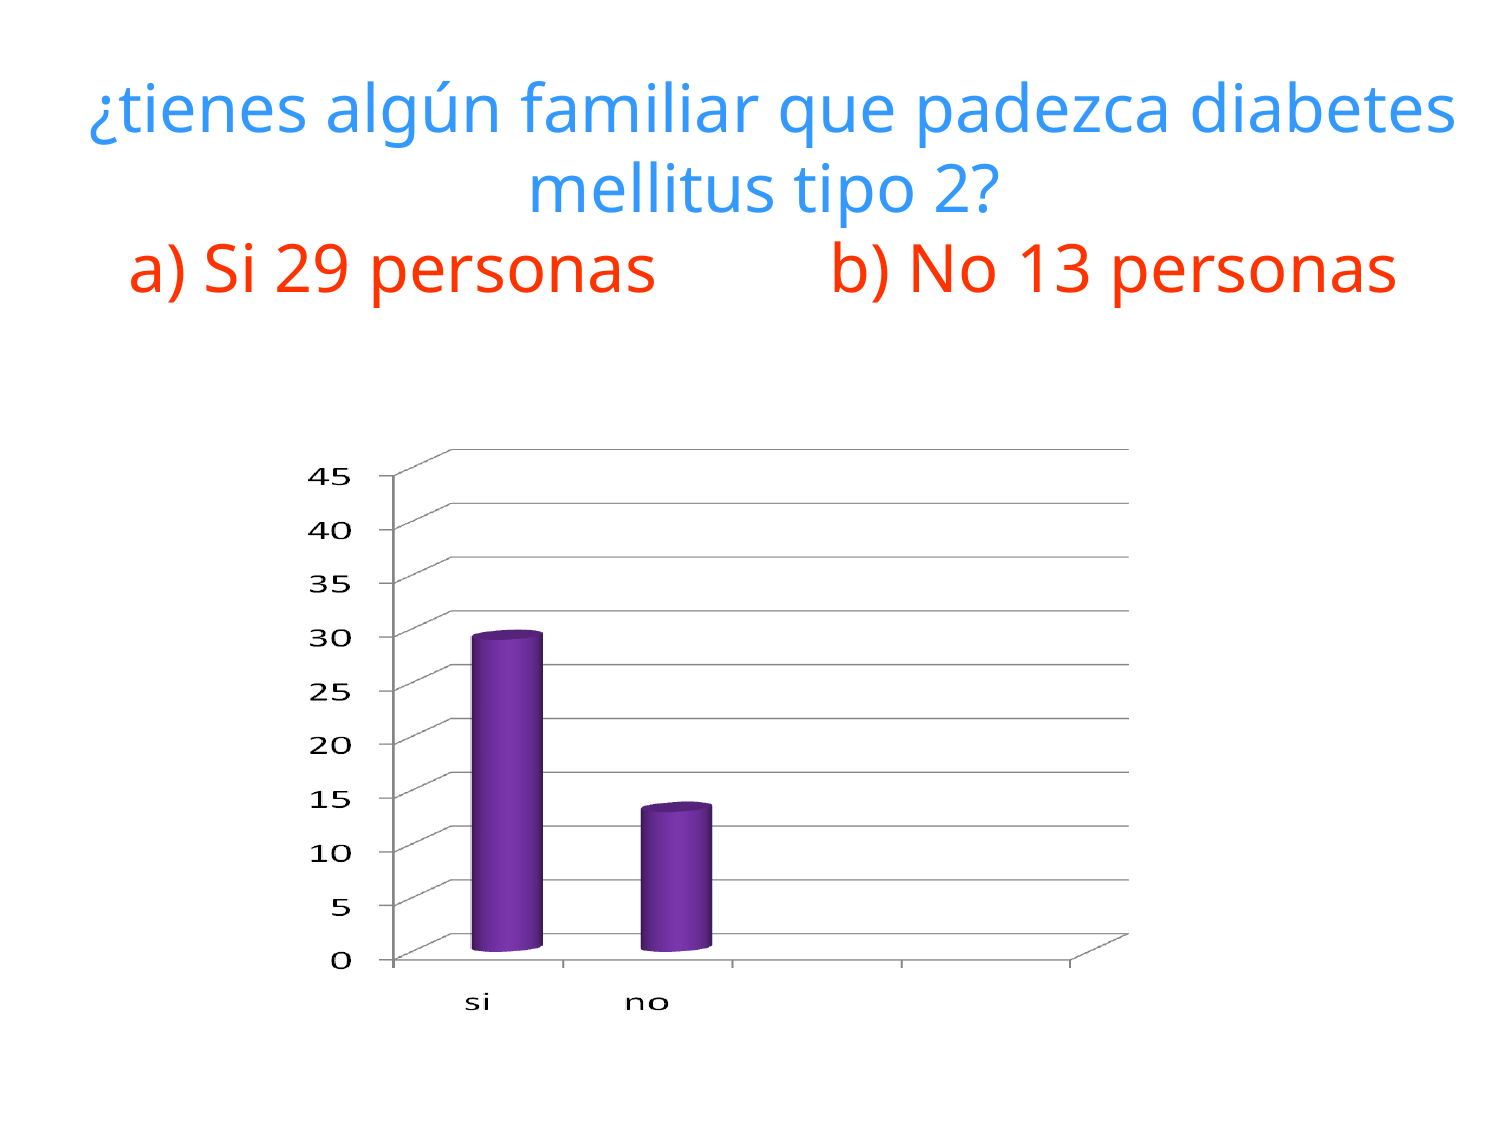

# ¿tienes algún familiar que padezca diabetes mellitus tipo 2? a) Si 29 personas b) No 13 personas